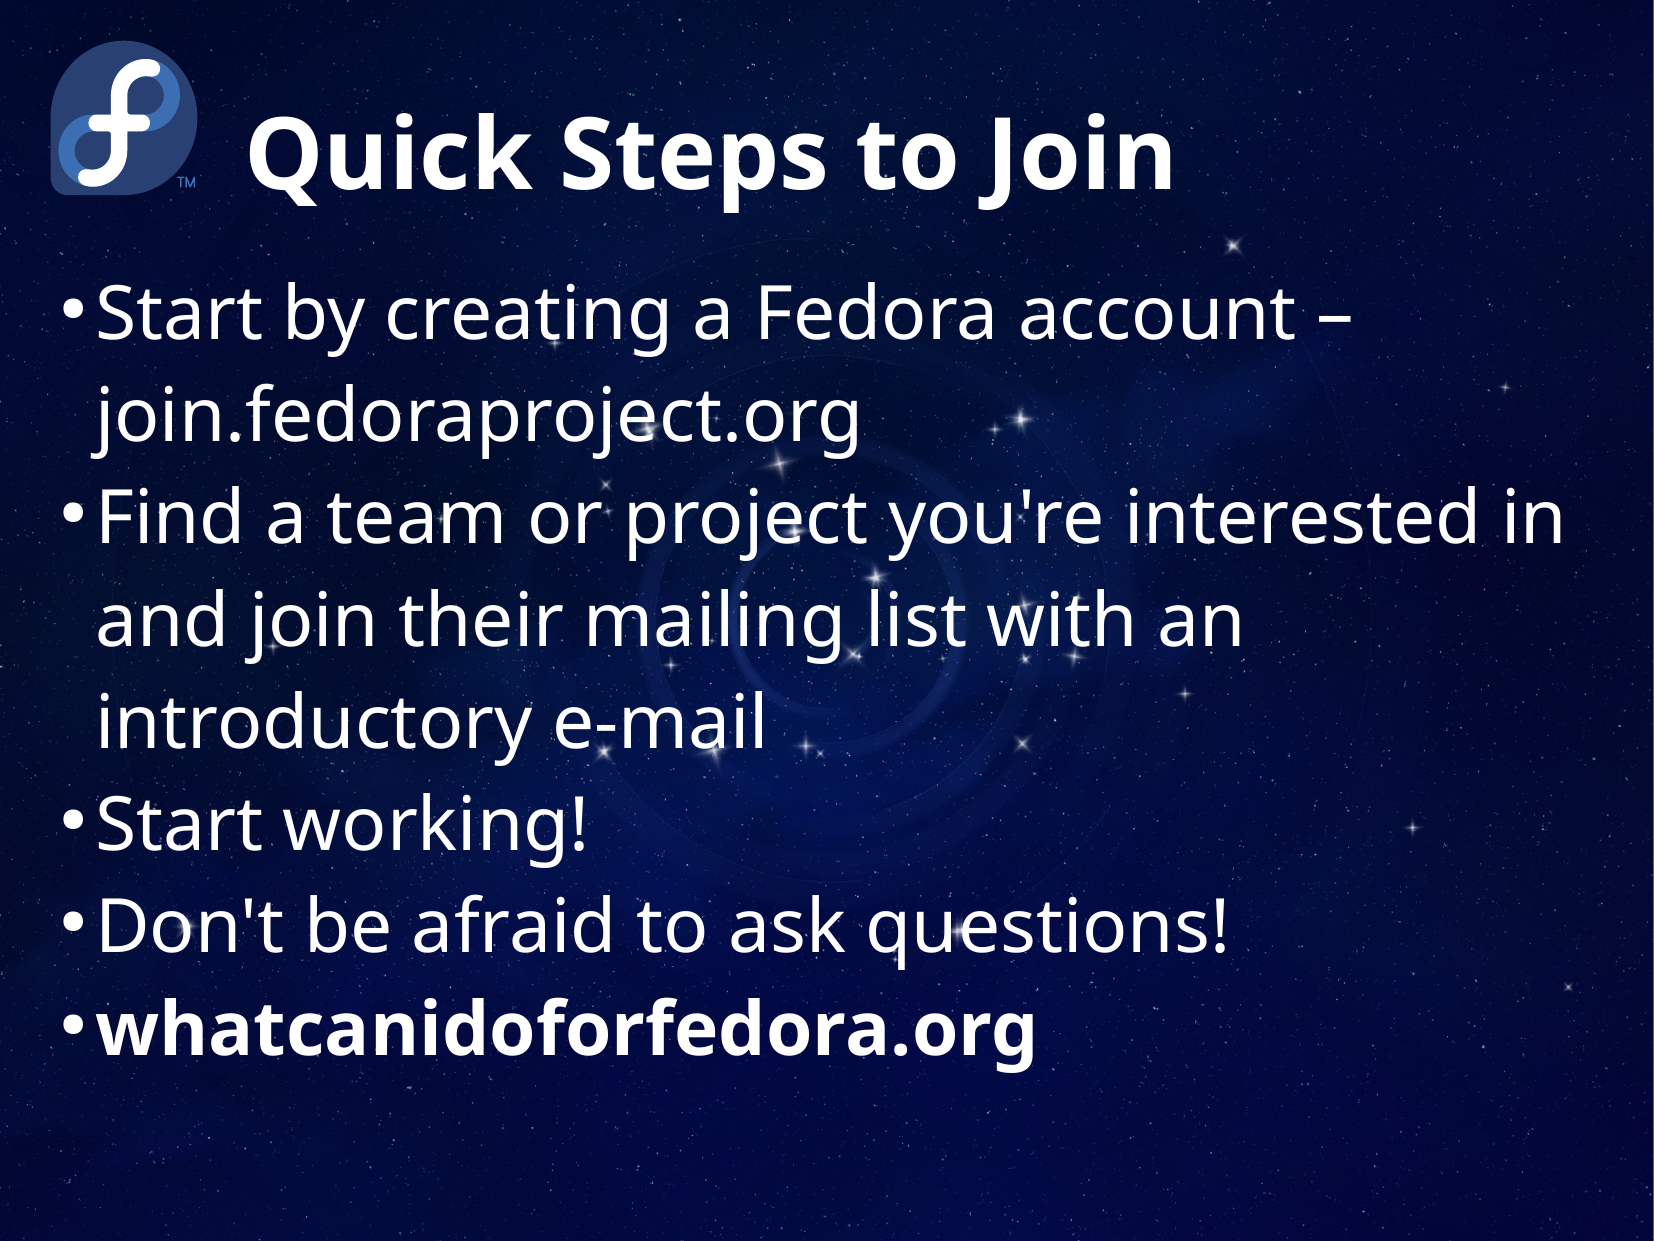

Quick Steps to Join
Start by creating a Fedora account – join.fedoraproject.org
Find a team or project you're interested in and join their mailing list with an introductory e-mail
Start working!
Don't be afraid to ask questions!
whatcanidoforfedora.org